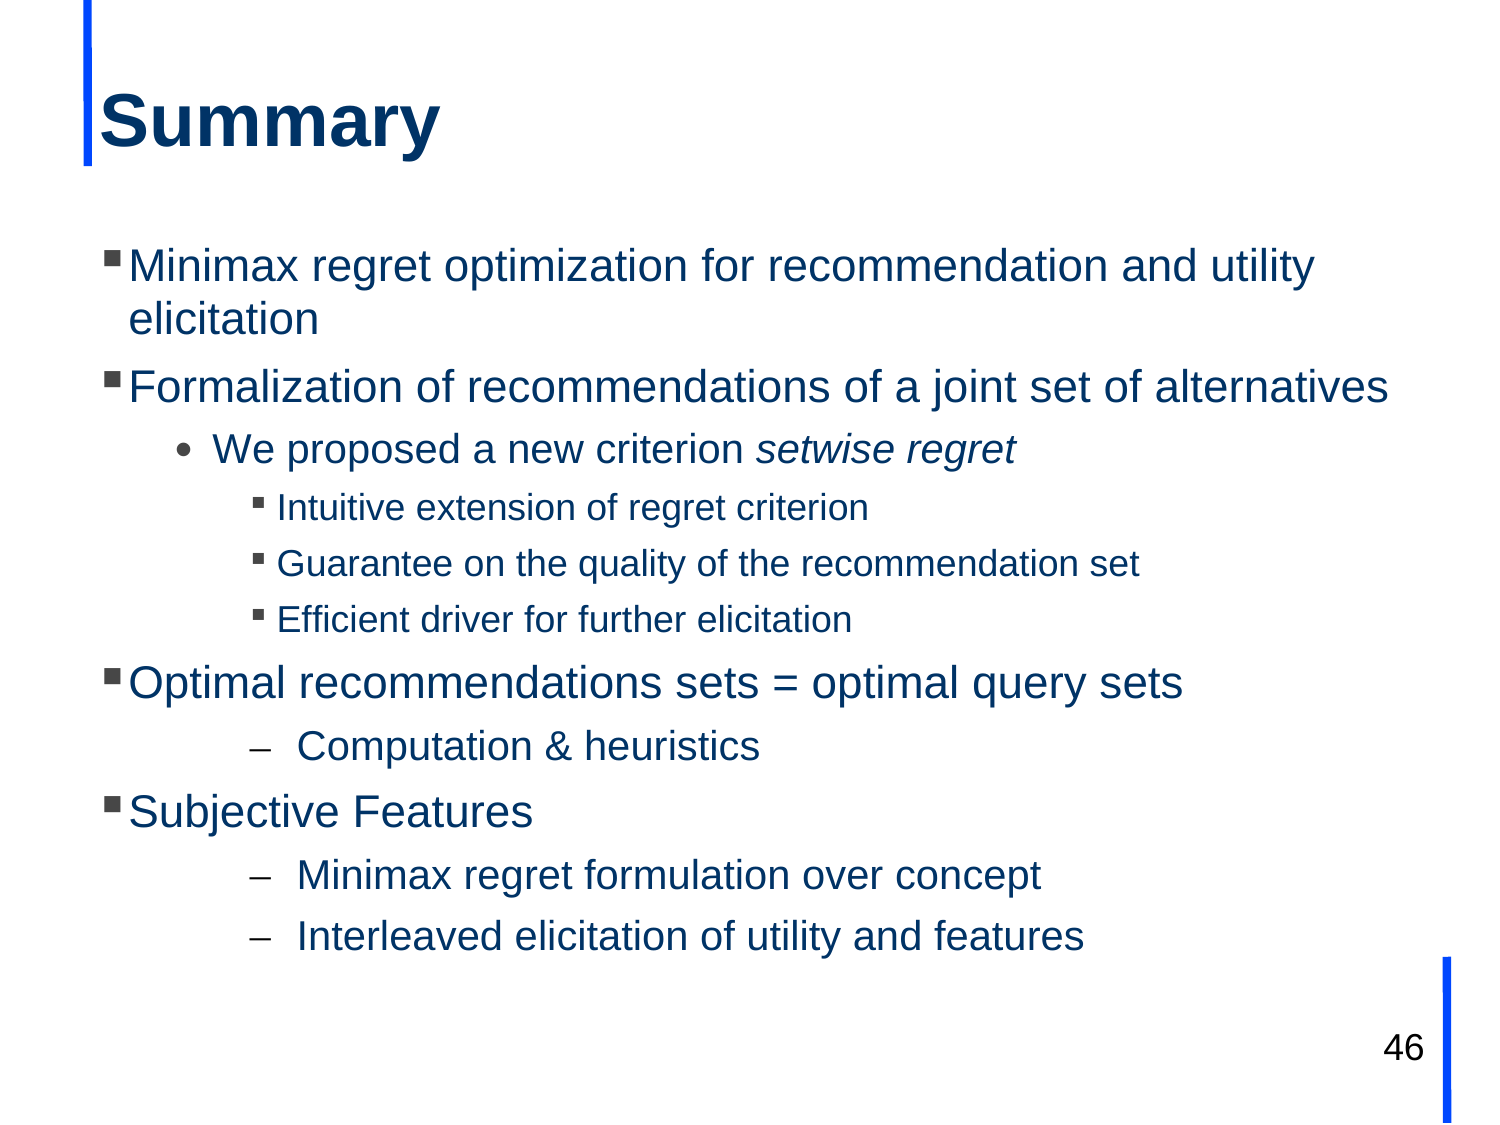

# Summary
Minimax regret optimization for recommendation and utility elicitation
Formalization of recommendations of a joint set of alternatives
We proposed a new criterion setwise regret
Intuitive extension of regret criterion
Guarantee on the quality of the recommendation set
Efficient driver for further elicitation
Optimal recommendations sets = optimal query sets
Computation & heuristics
Subjective Features
Minimax regret formulation over concept
Interleaved elicitation of utility and features
46